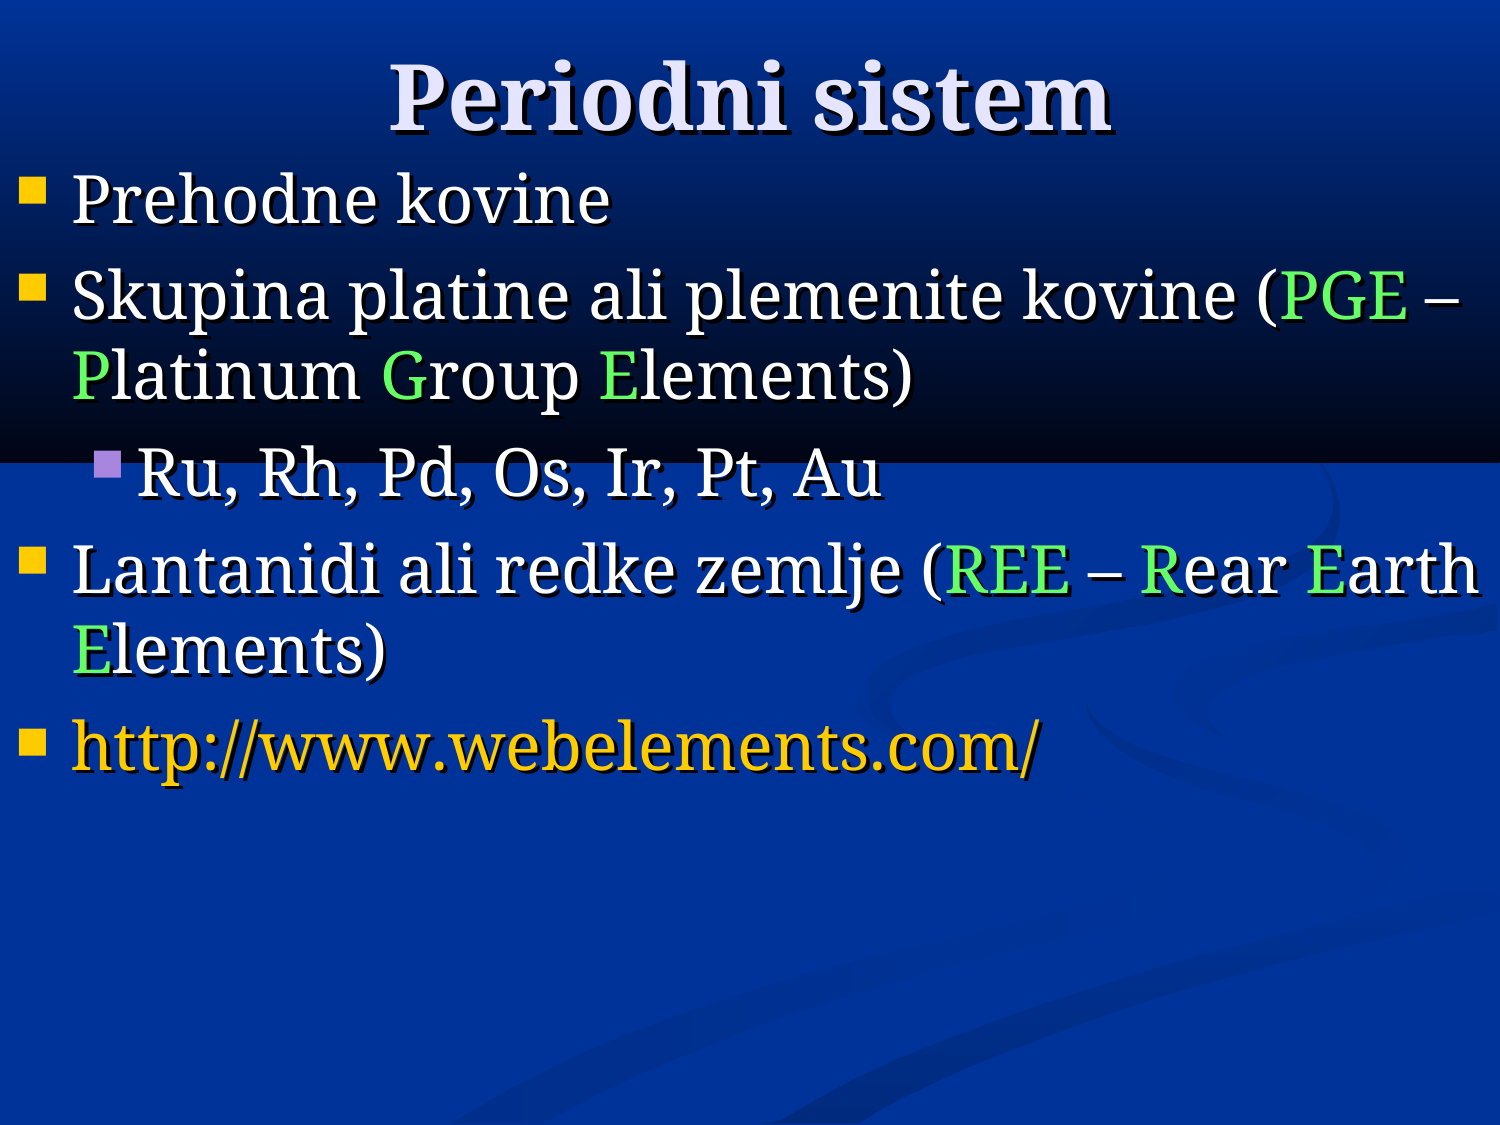

# Periodni sistem
Prehodne kovine
Skupina platine ali plemenite kovine (PGE – Platinum Group Elements)
Ru, Rh, Pd, Os, Ir, Pt, Au
Lantanidi ali redke zemlje (REE – Rear Earth Elements)
http://www.webelements.com/